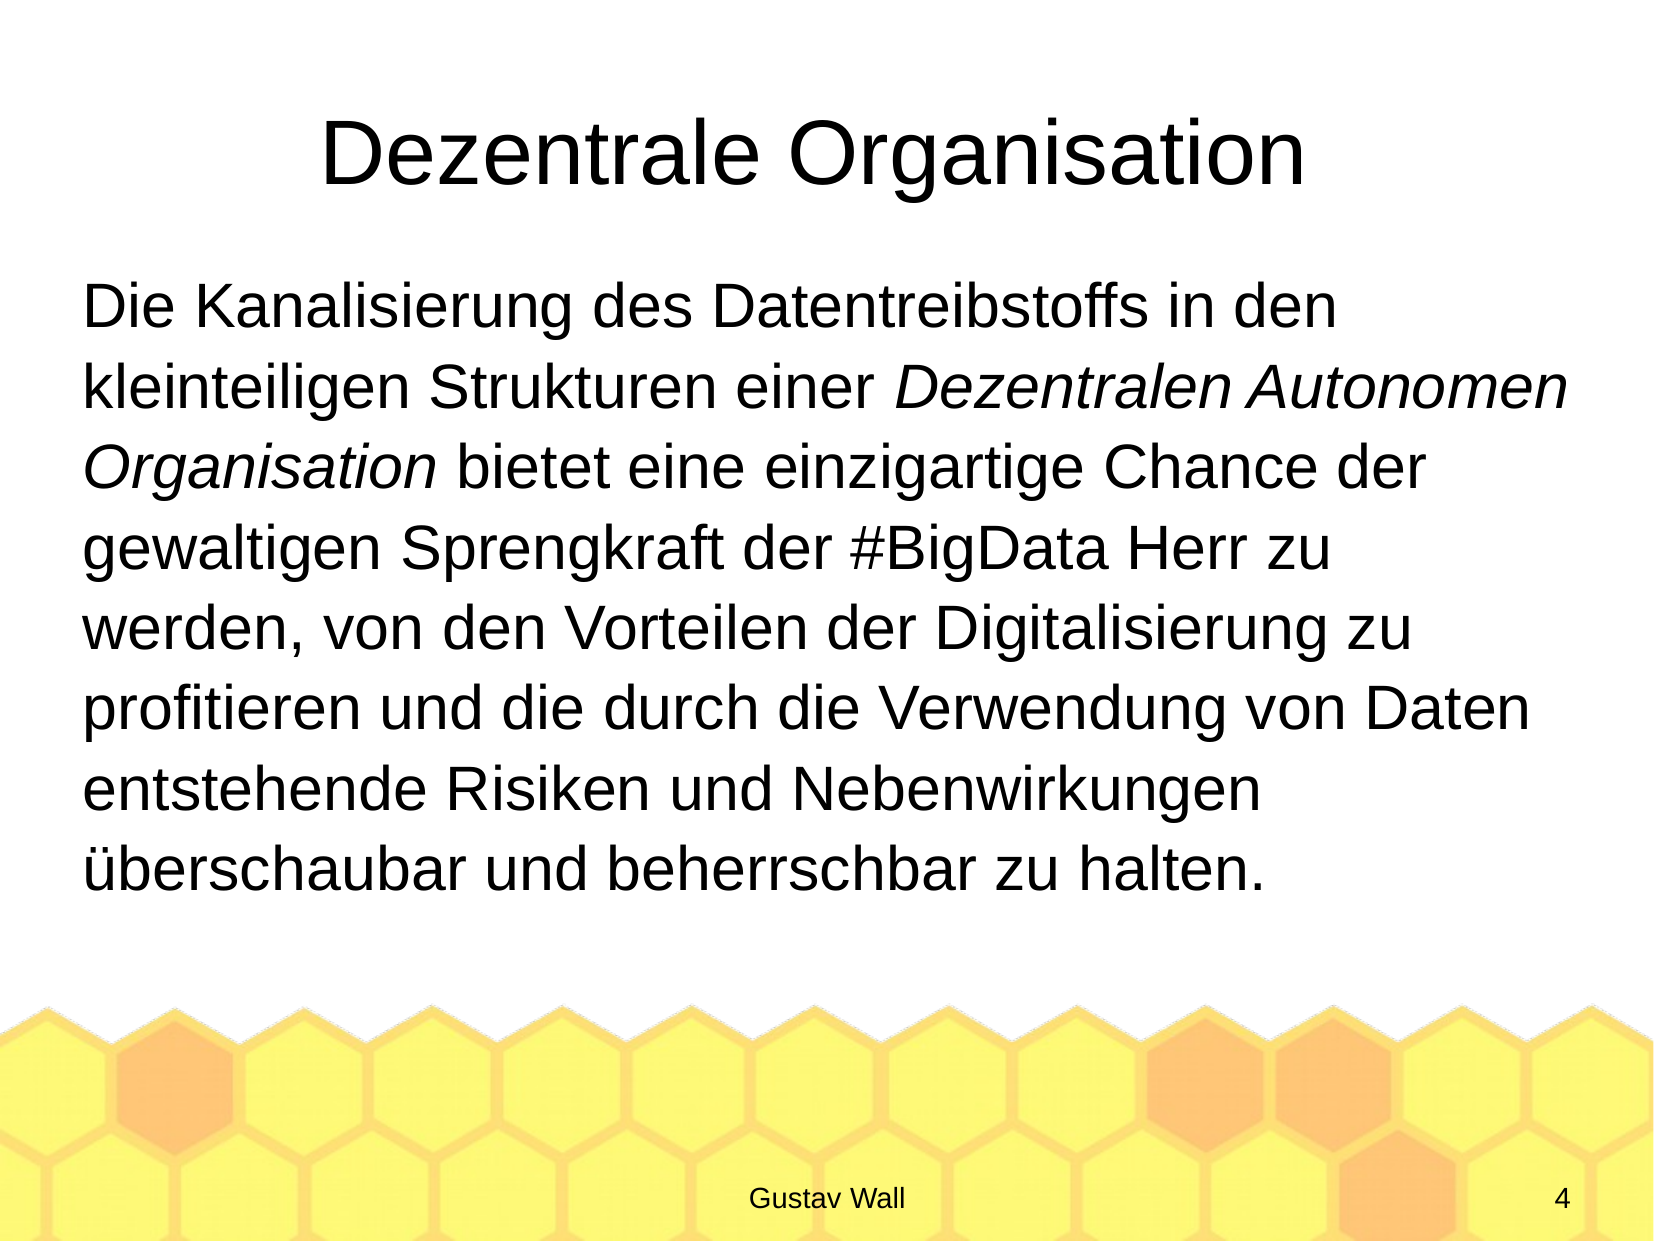

# Dezentrale Organisation
Die Kanalisierung des Datentreibstoffs in den kleinteiligen Strukturen einer Dezentralen Autonomen Organisation bietet eine einzigartige Chance der gewaltigen Sprengkraft der #BigData Herr zu werden, von den Vorteilen der Digitalisierung zu profitieren und die durch die Verwendung von Daten entstehende Risiken und Nebenwirkungen überschaubar und beherrschbar zu halten.
Gustav Wall
4